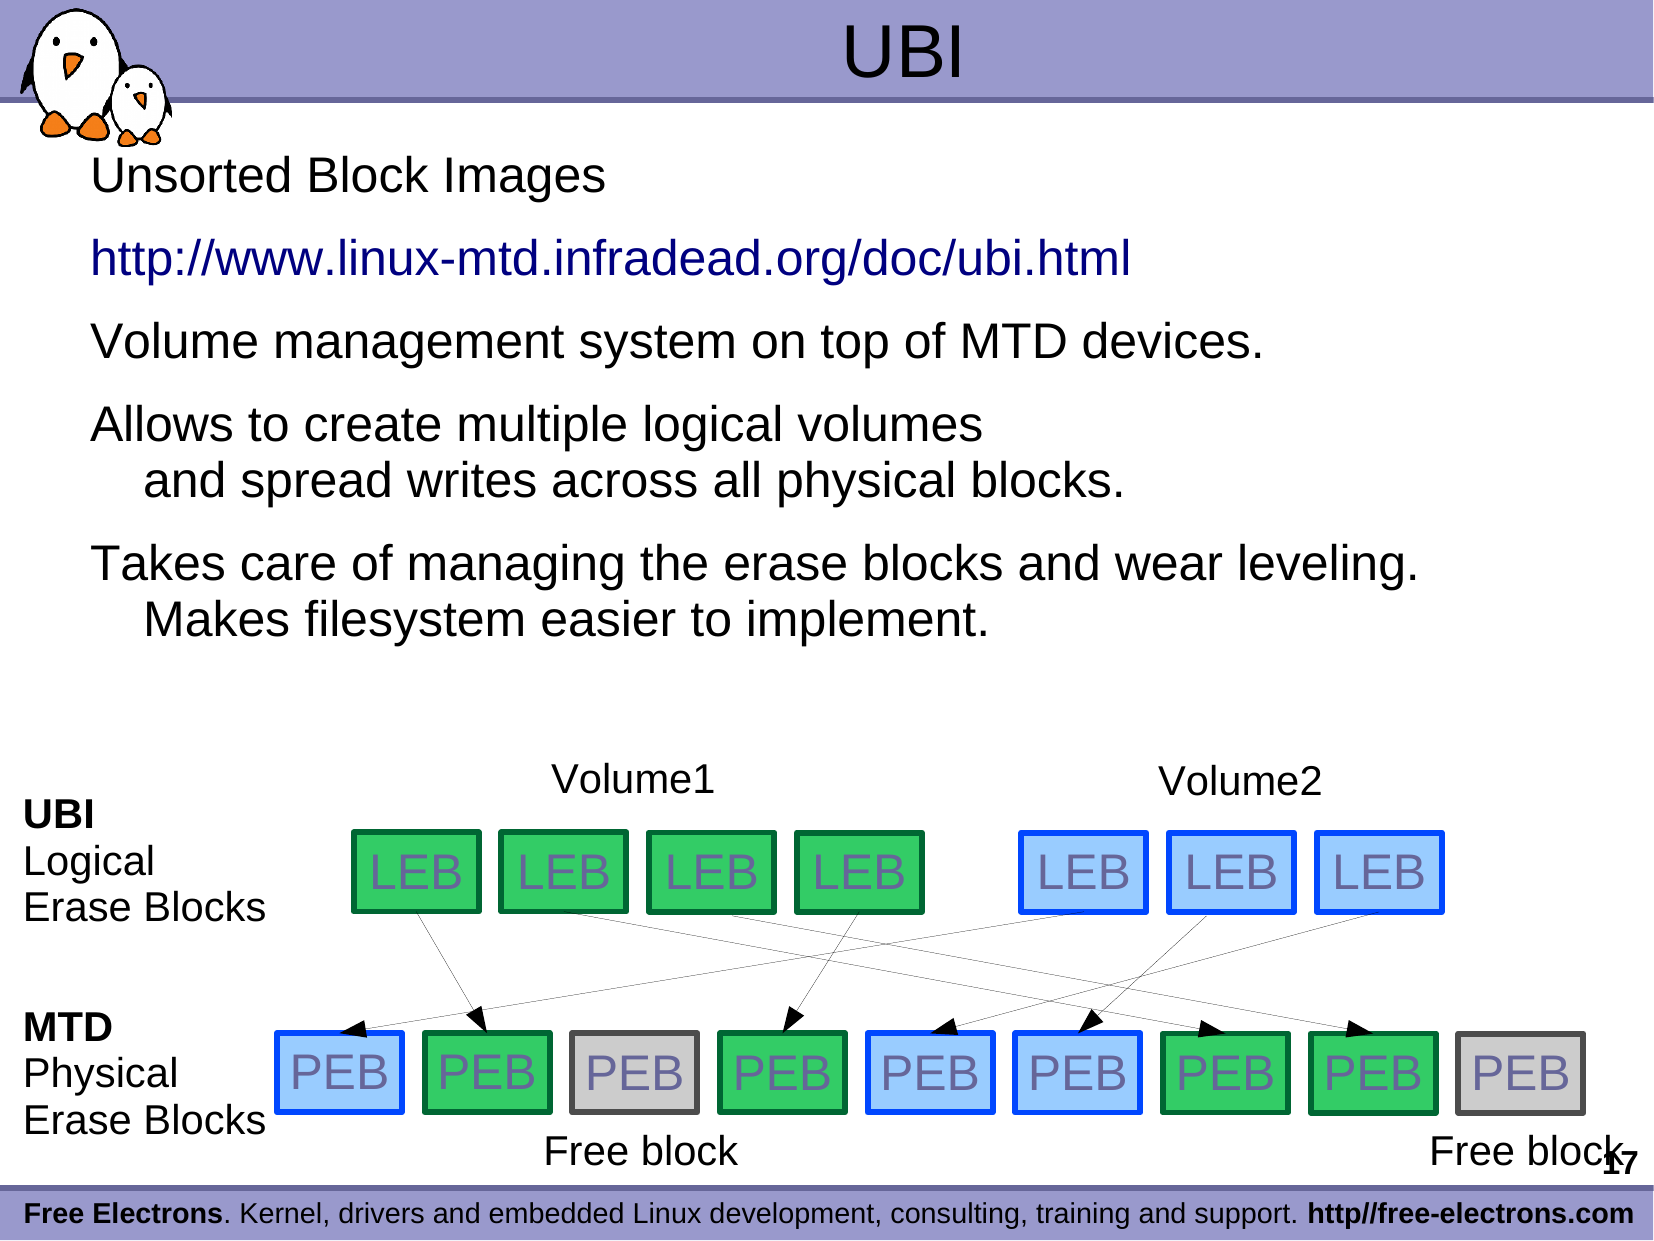

# UBI
Unsorted Block Images
http://www.linux-mtd.infradead.org/doc/ubi.html
Volume management system on top of MTD devices.
Allows to create multiple logical volumes
and spread writes across all physical blocks.
Takes care of managing the erase blocks and wear leveling.
Makes filesystem easier to implement.
Volume1
Volume2
UBI
Logical
Erase Blocks
LEB
LEB
LEB
LEB
LEB
LEB
LEB
MTD
Physical
Erase Blocks
PEB
PEB
PEB
PEB
PEB
PEB
PEB
PEB
PEB
Free block
Free block